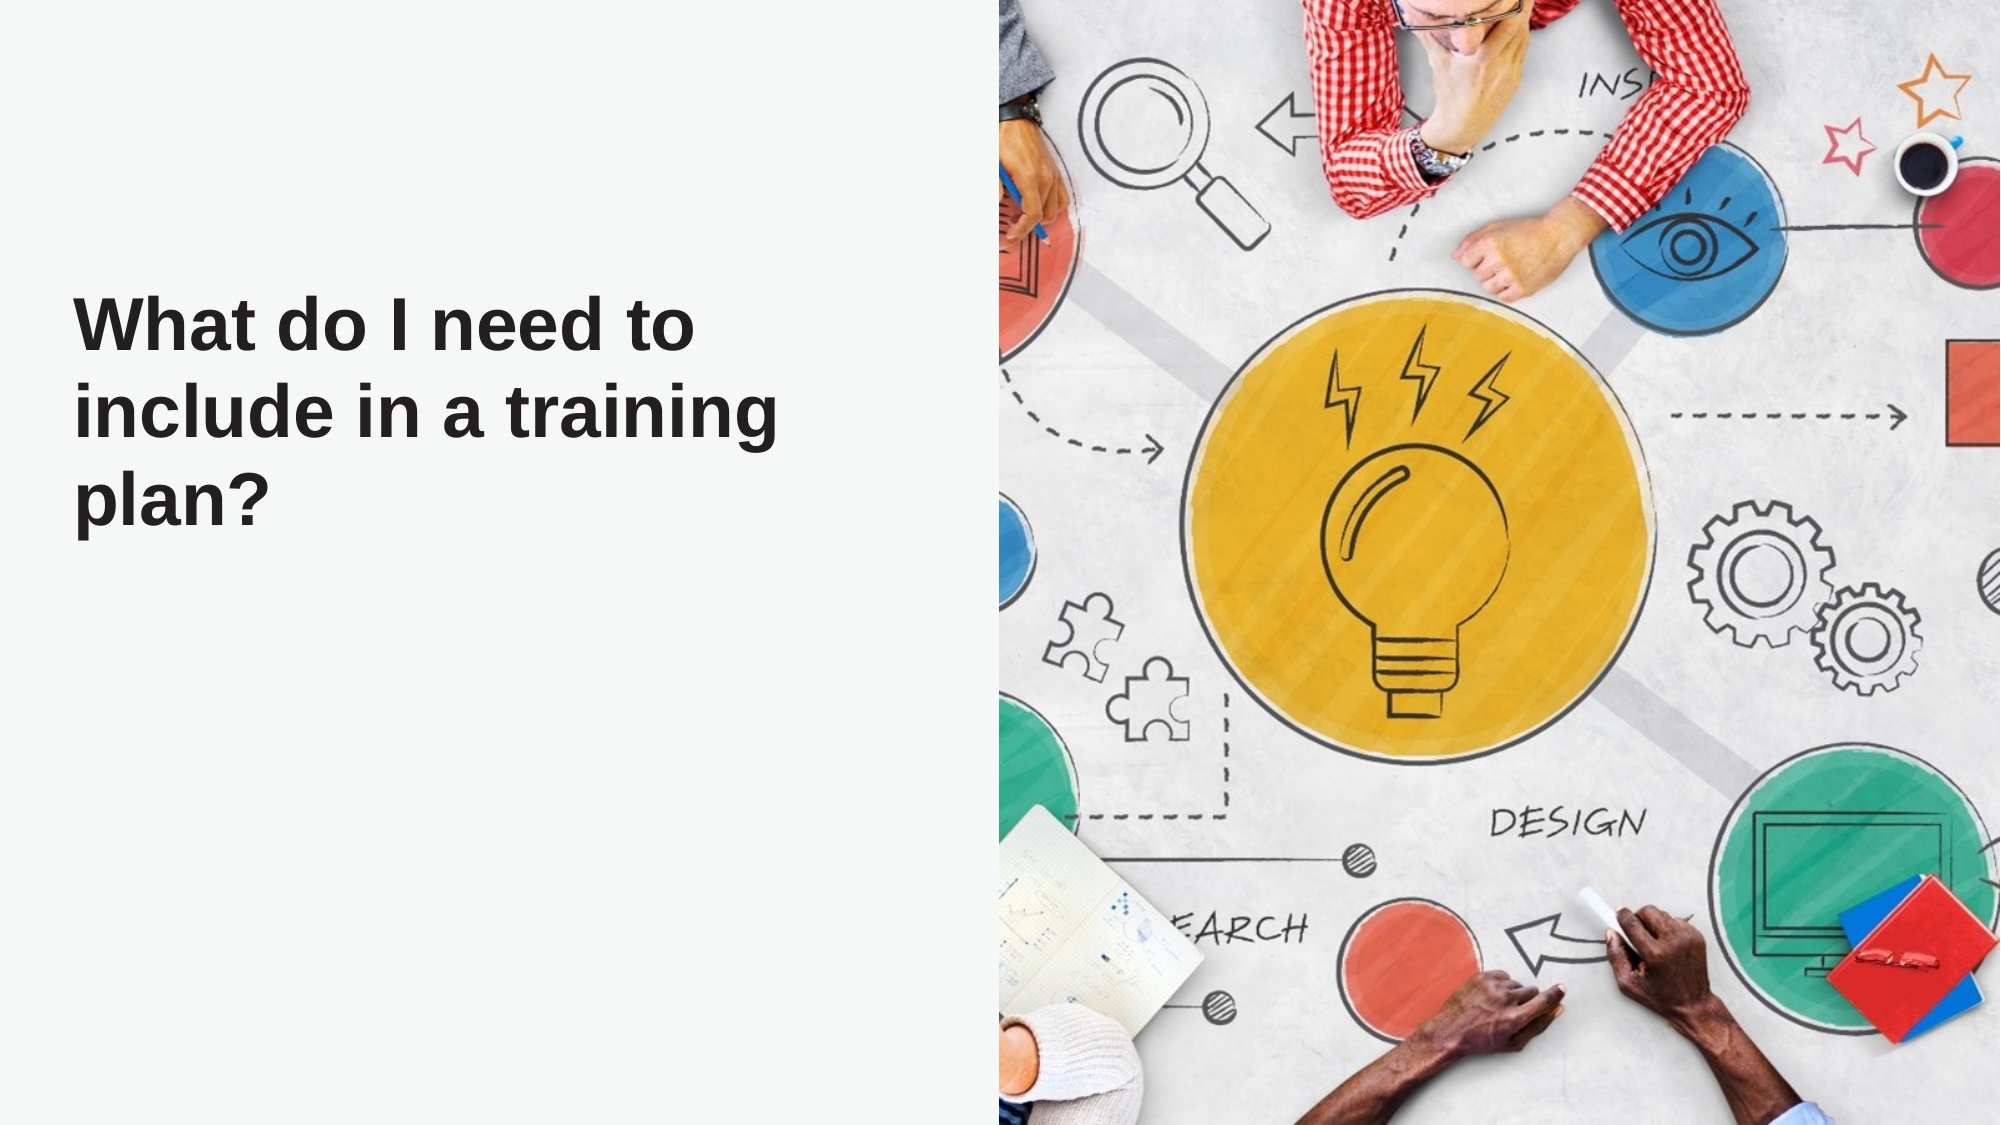

# What do I need to include in a training plan?